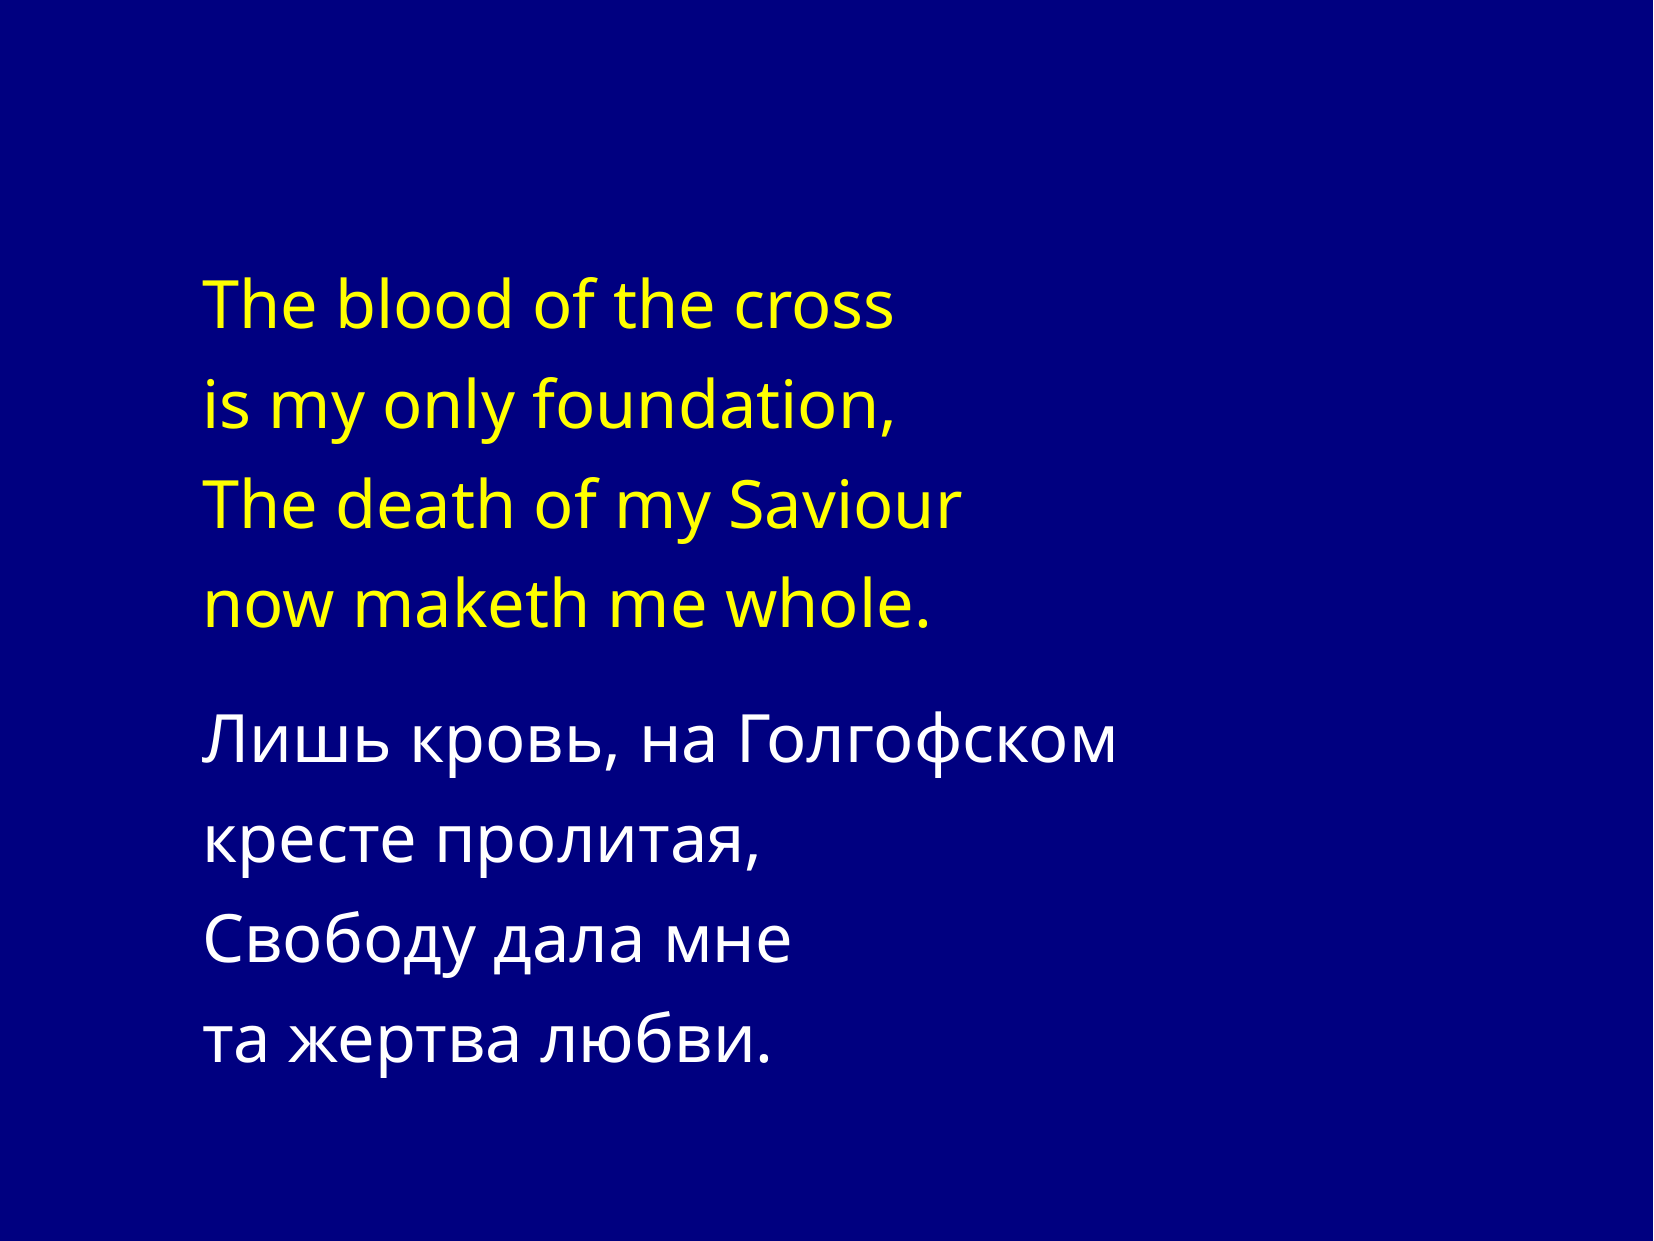

The blood of the cross
	is my only foundation,
	The death of my Saviour
	now maketh me whole.
	Лишь кровь, на Голгофском
	кресте пролитая,
	Свободу дала мне
	та жертва любви.